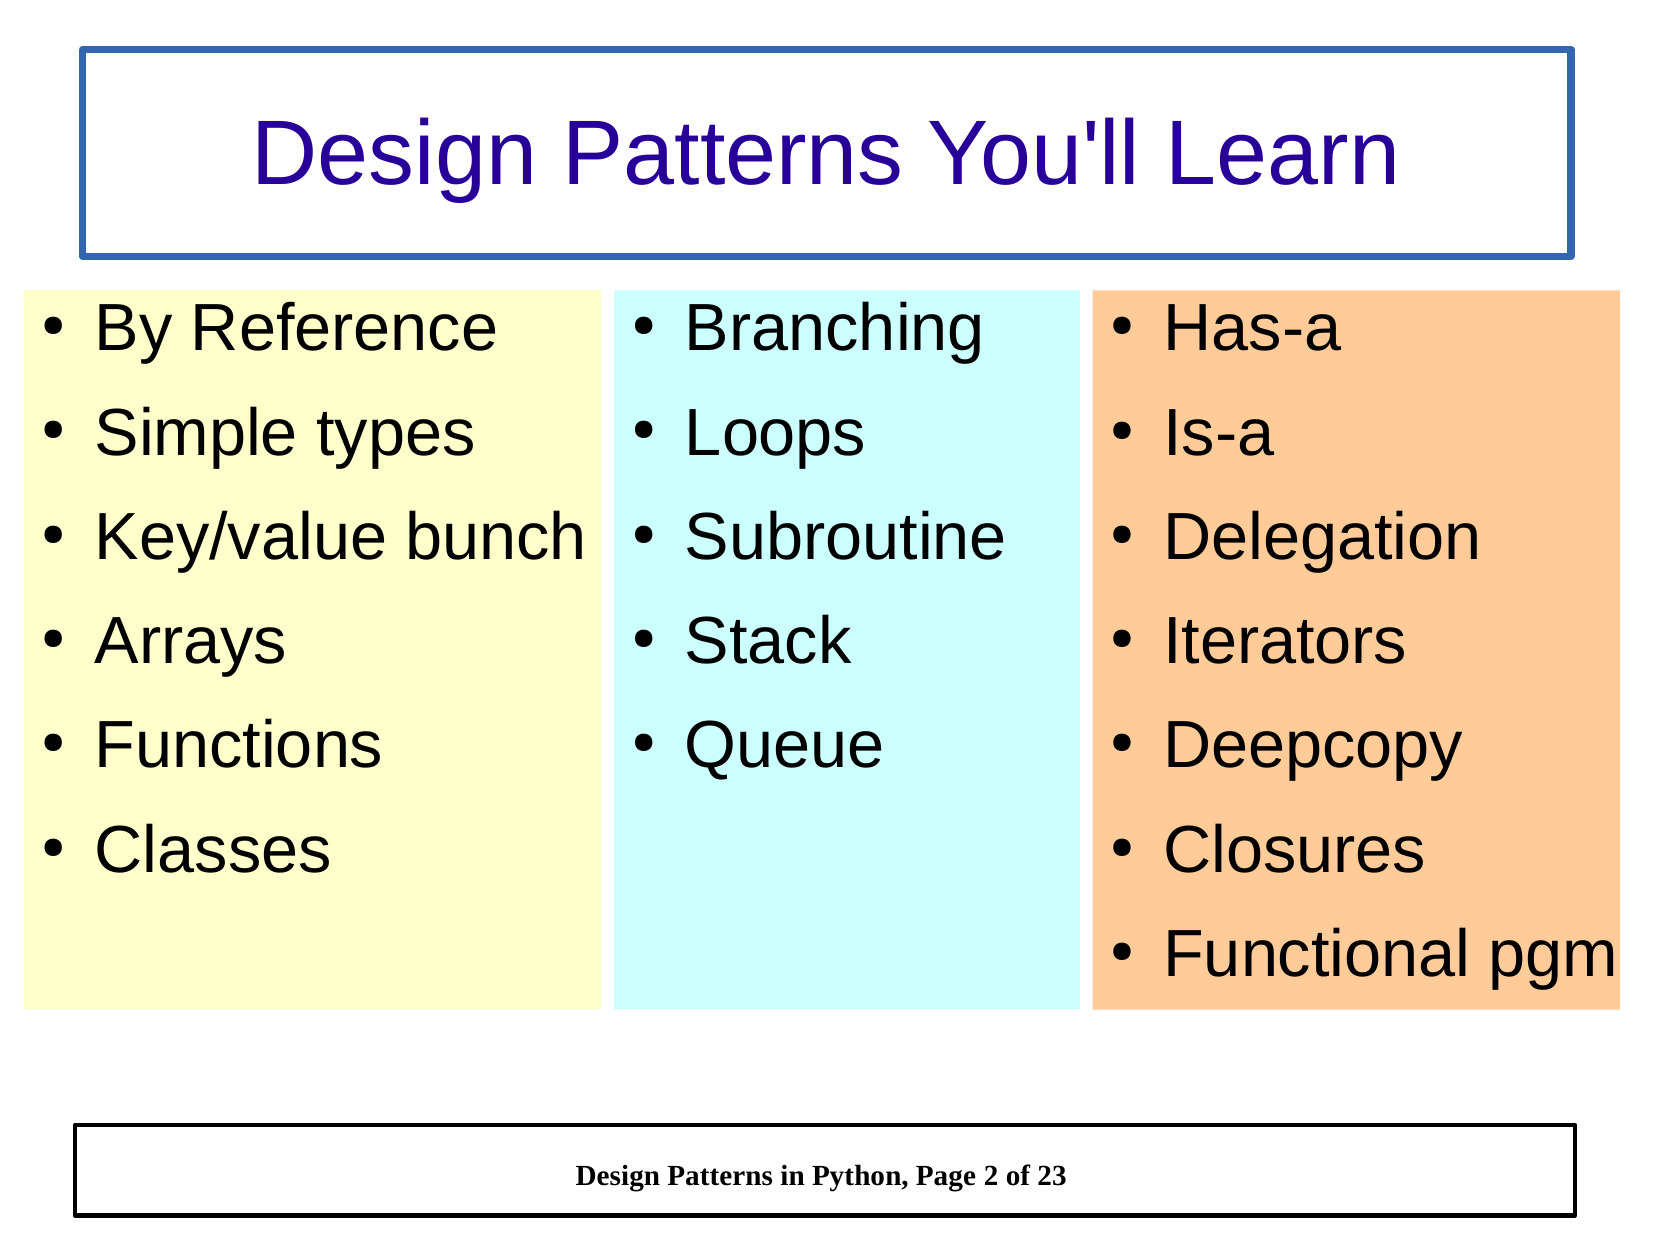

# Design Patterns You'll Learn
By Reference
Simple types
Key/value bunch
Arrays
Functions
Classes
Branching
Loops
Subroutine
Stack
Queue
Has-a
Is-a
Delegation
Iterators
Deepcopy
Closures
Functional pgm